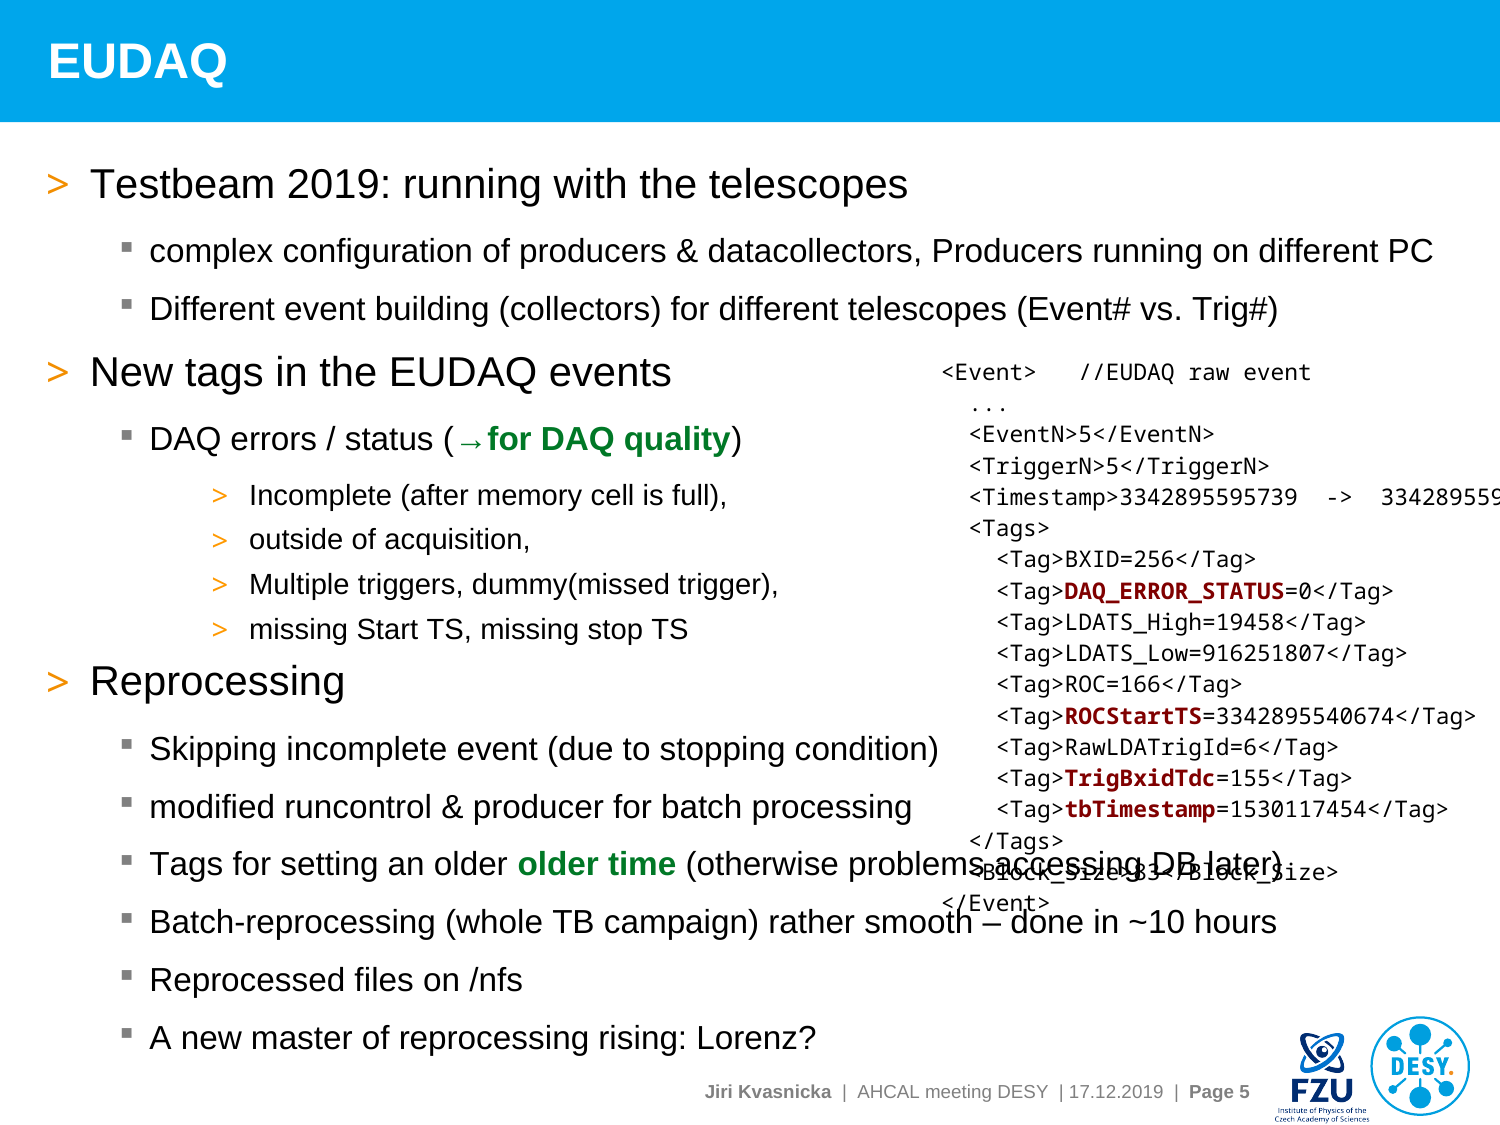

# EUDAQ
Testbeam 2019: running with the telescopes
complex configuration of producers & datacollectors, Producers running on different PC
Different event building (collectors) for different telescopes (Event# vs. Trig#)
New tags in the EUDAQ events
DAQ errors / status (→for DAQ quality)
Incomplete (after memory cell is full),
outside of acquisition,
Multiple triggers, dummy(missed trigger),
missing Start TS, missing stop TS
Reprocessing
Skipping incomplete event (due to stopping condition)
modified runcontrol & producer for batch processing
Tags for setting an older older time (otherwise problems accessing DB later)
Batch-reprocessing (whole TB campaign) rather smooth – done in ~10 hours
Reprocessed files on /nfs
A new master of reprocessing rising: Lorenz?
 <Event> //EUDAQ raw event
 ...
 <EventN>5</EventN>
 <TriggerN>5</TriggerN>
 <Timestamp>3342895595739 -> 3342895595901</Timestamp>
 <Tags>
 <Tag>BXID=256</Tag>
 <Tag>DAQ_ERROR_STATUS=0</Tag>
 <Tag>LDATS_High=19458</Tag>
 <Tag>LDATS_Low=916251807</Tag>
 <Tag>ROC=166</Tag>
 <Tag>ROCStartTS=3342895540674</Tag>
 <Tag>RawLDATrigId=6</Tag>
 <Tag>TrigBxidTdc=155</Tag>
 <Tag>tbTimestamp=1530117454</Tag>
 </Tags>
 <Block_Size>83</Block_Size>
 </Event>